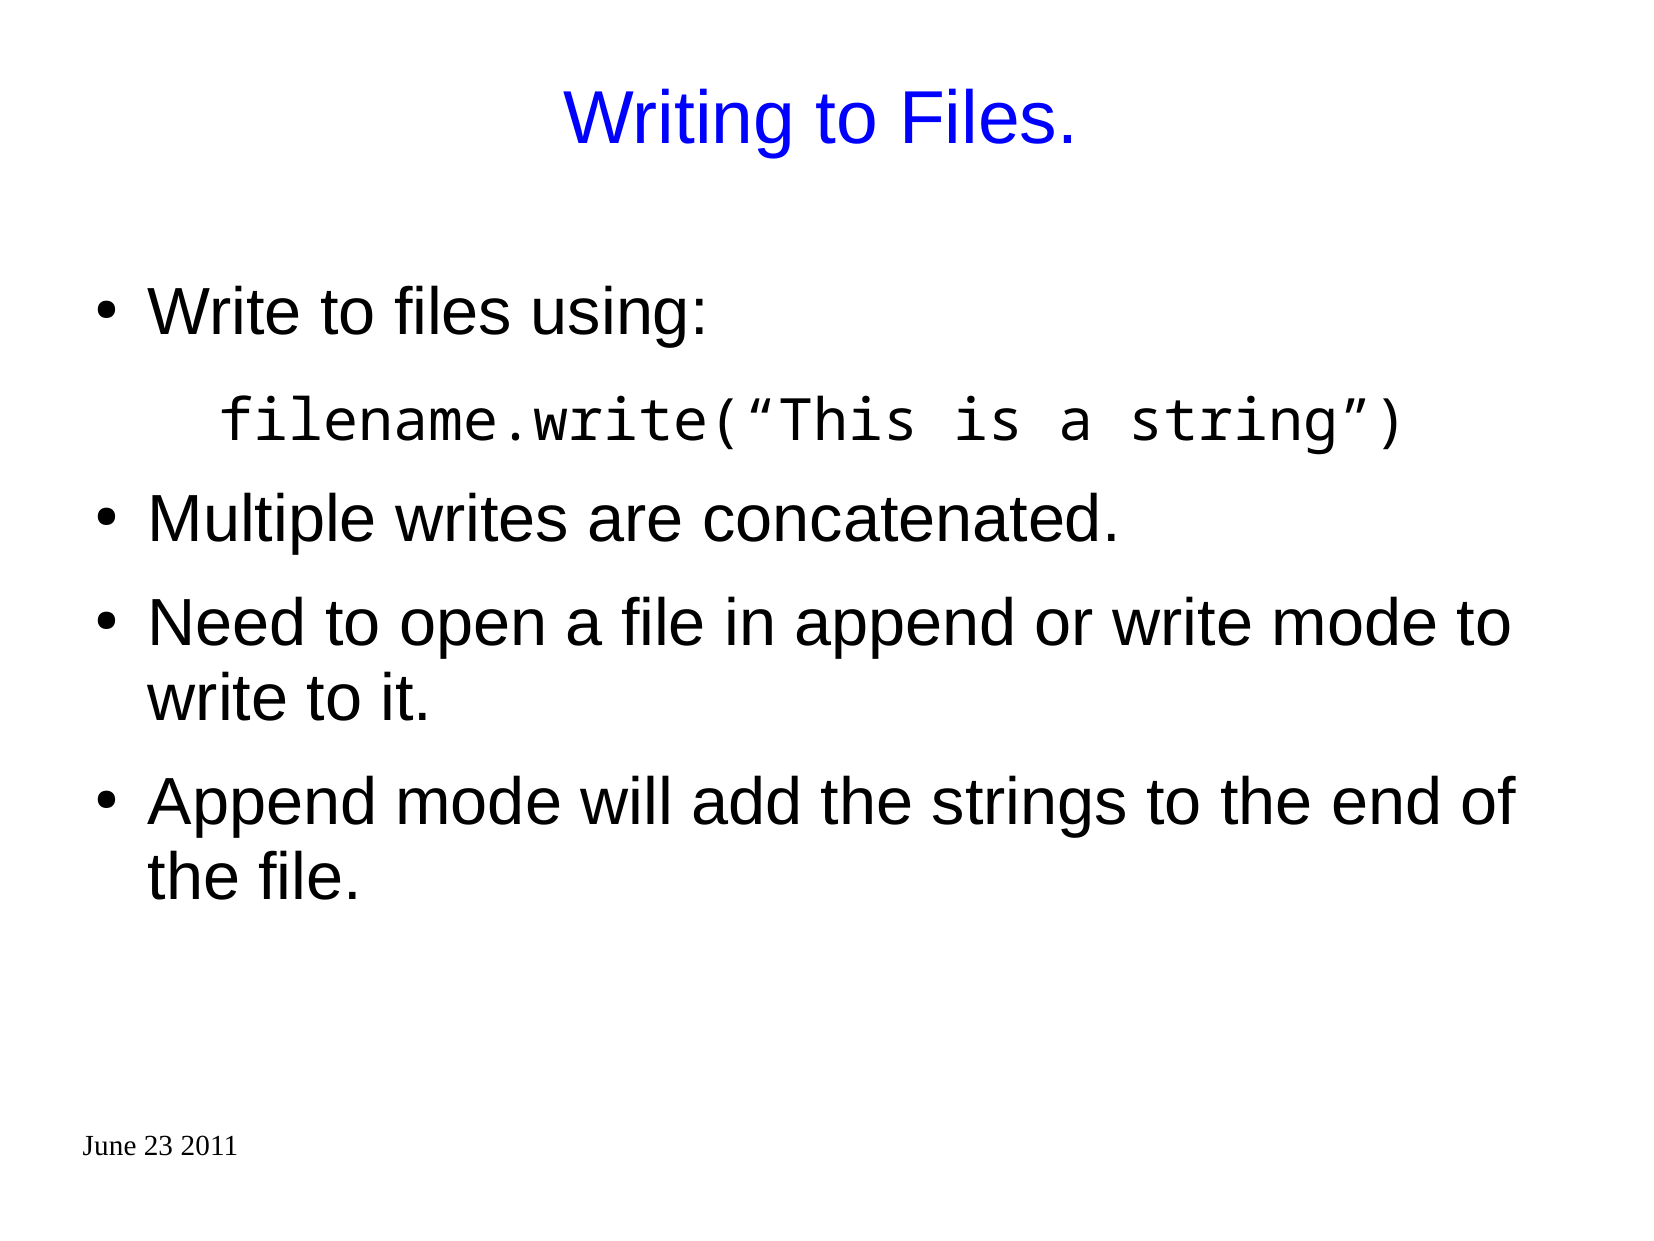

# Writing to Files.
Write to files using:
filename.write(“This is a string”)
Multiple writes are concatenated.
Need to open a file in append or write mode to write to it.
Append mode will add the strings to the end of the file.
June 23 2011